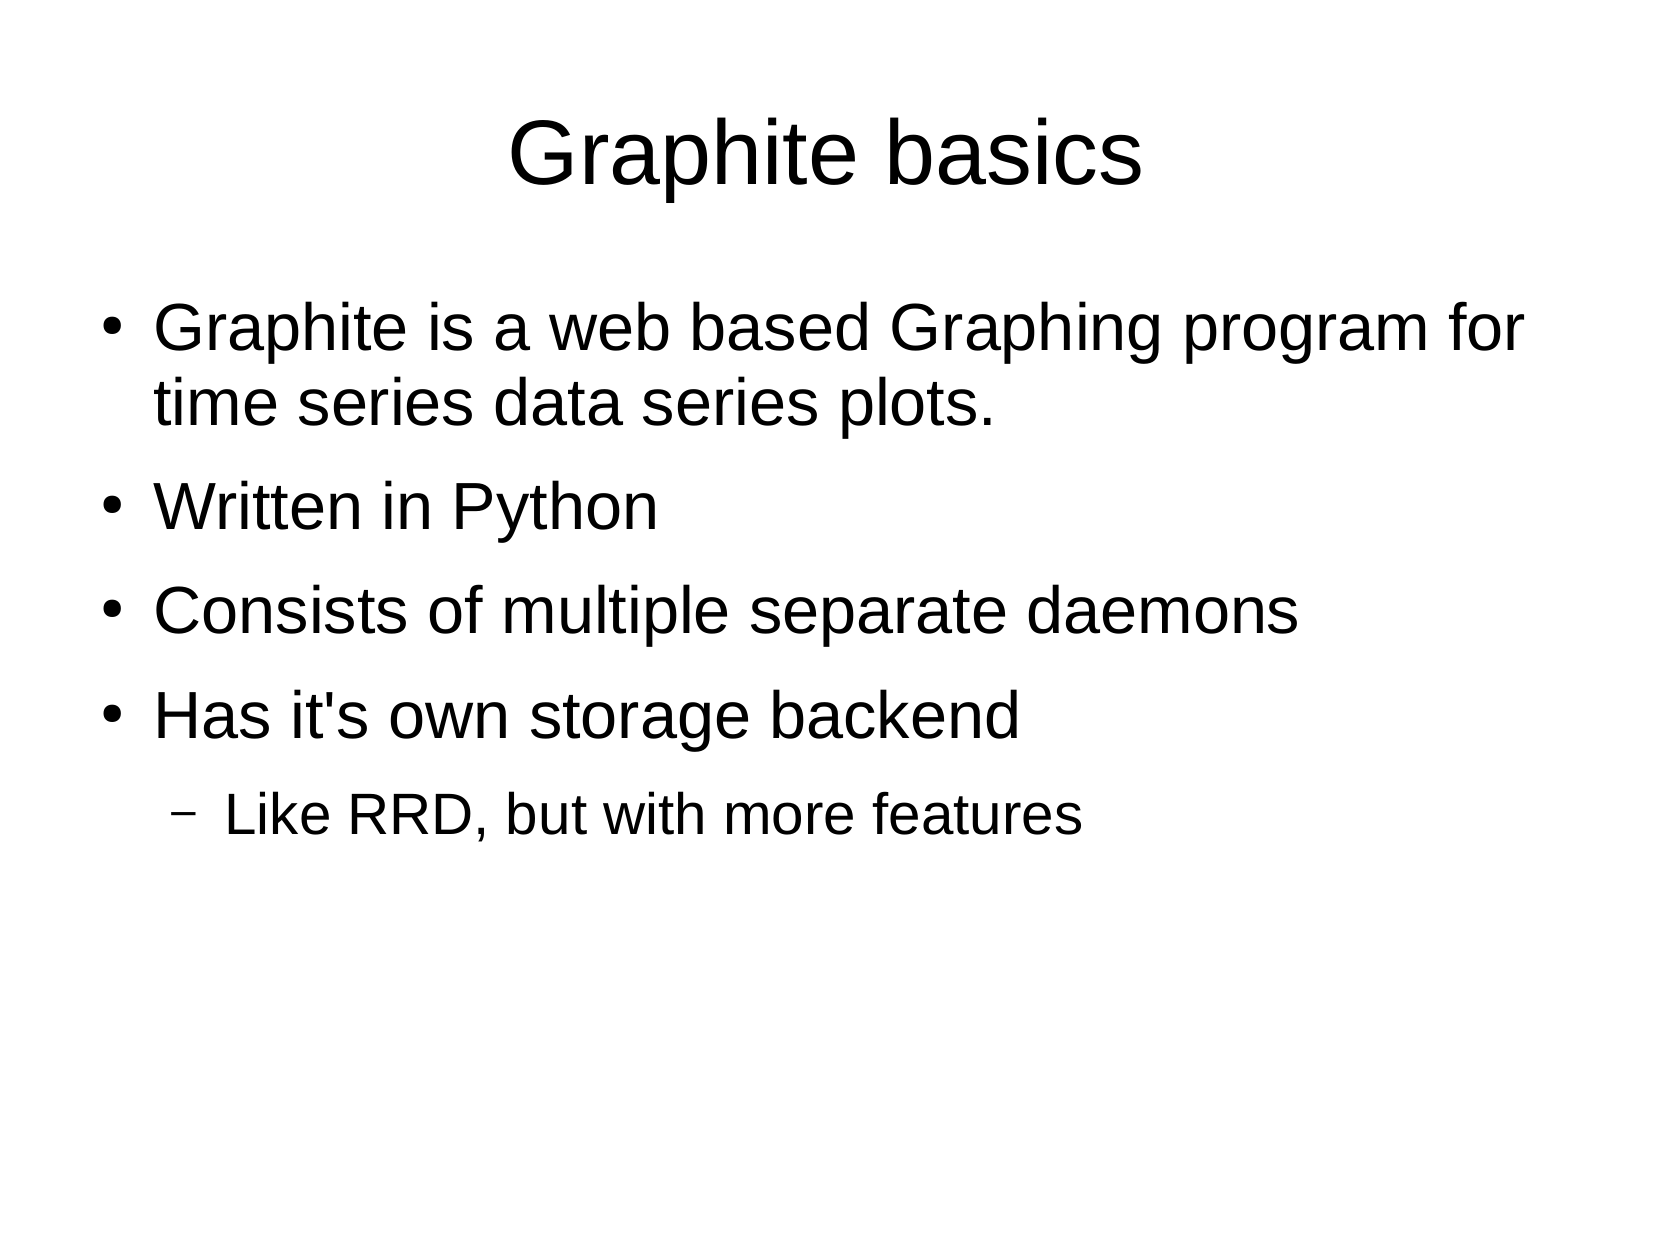

# Graphite basics
Graphite is a web based Graphing program for time series data series plots.
Written in Python
Consists of multiple separate daemons
Has it's own storage backend
Like RRD, but with more features